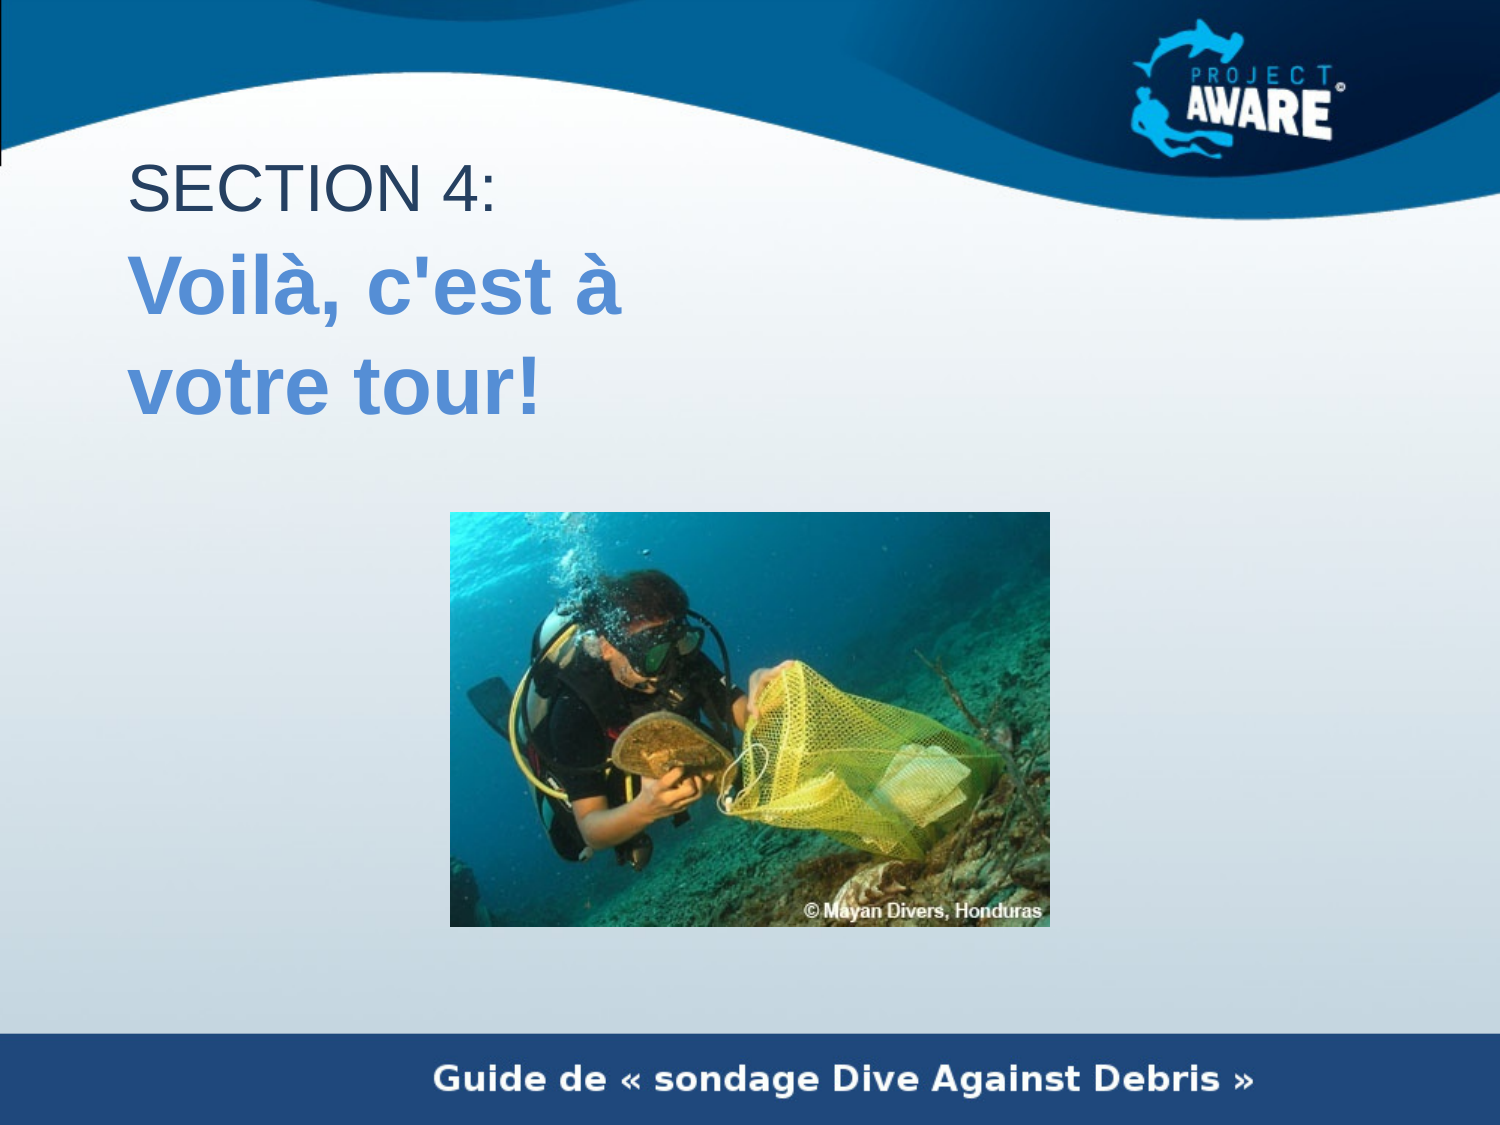

SECTION 4:
Voilà, c'est à
votre tour!